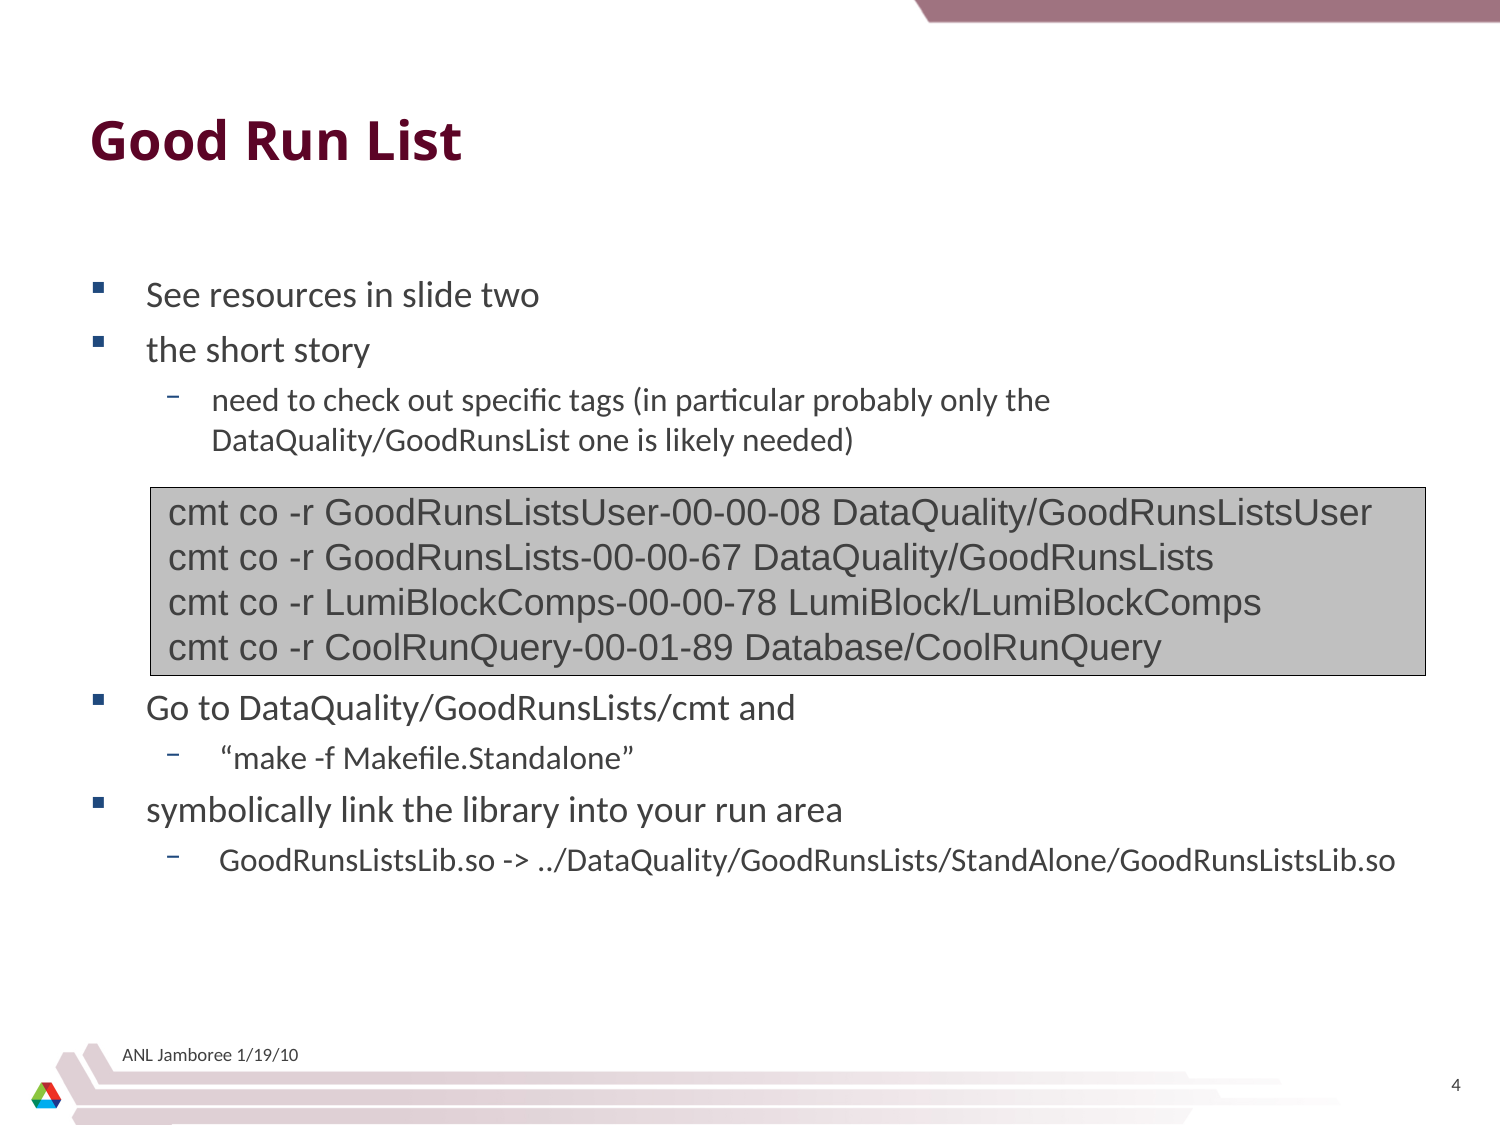

# Good Run List
See resources in slide two
the short story
need to check out specific tags (in particular probably only the DataQuality/GoodRunsList one is likely needed)
cmt co -r GoodRunsListsUser-00-00-08 DataQuality/GoodRunsListsUser
cmt co -r GoodRunsLists-00-00-67 DataQuality/GoodRunsLists
cmt co -r LumiBlockComps-00-00-78 LumiBlock/LumiBlockComps
cmt co -r CoolRunQuery-00-01-89 Database/CoolRunQuery
Go to DataQuality/GoodRunsLists/cmt and
 “make -f Makefile.Standalone”
symbolically link the library into your run area
 GoodRunsListsLib.so -> ../DataQuality/GoodRunsLists/StandAlone/GoodRunsListsLib.so
ANL Jamboree 1/19/10
4